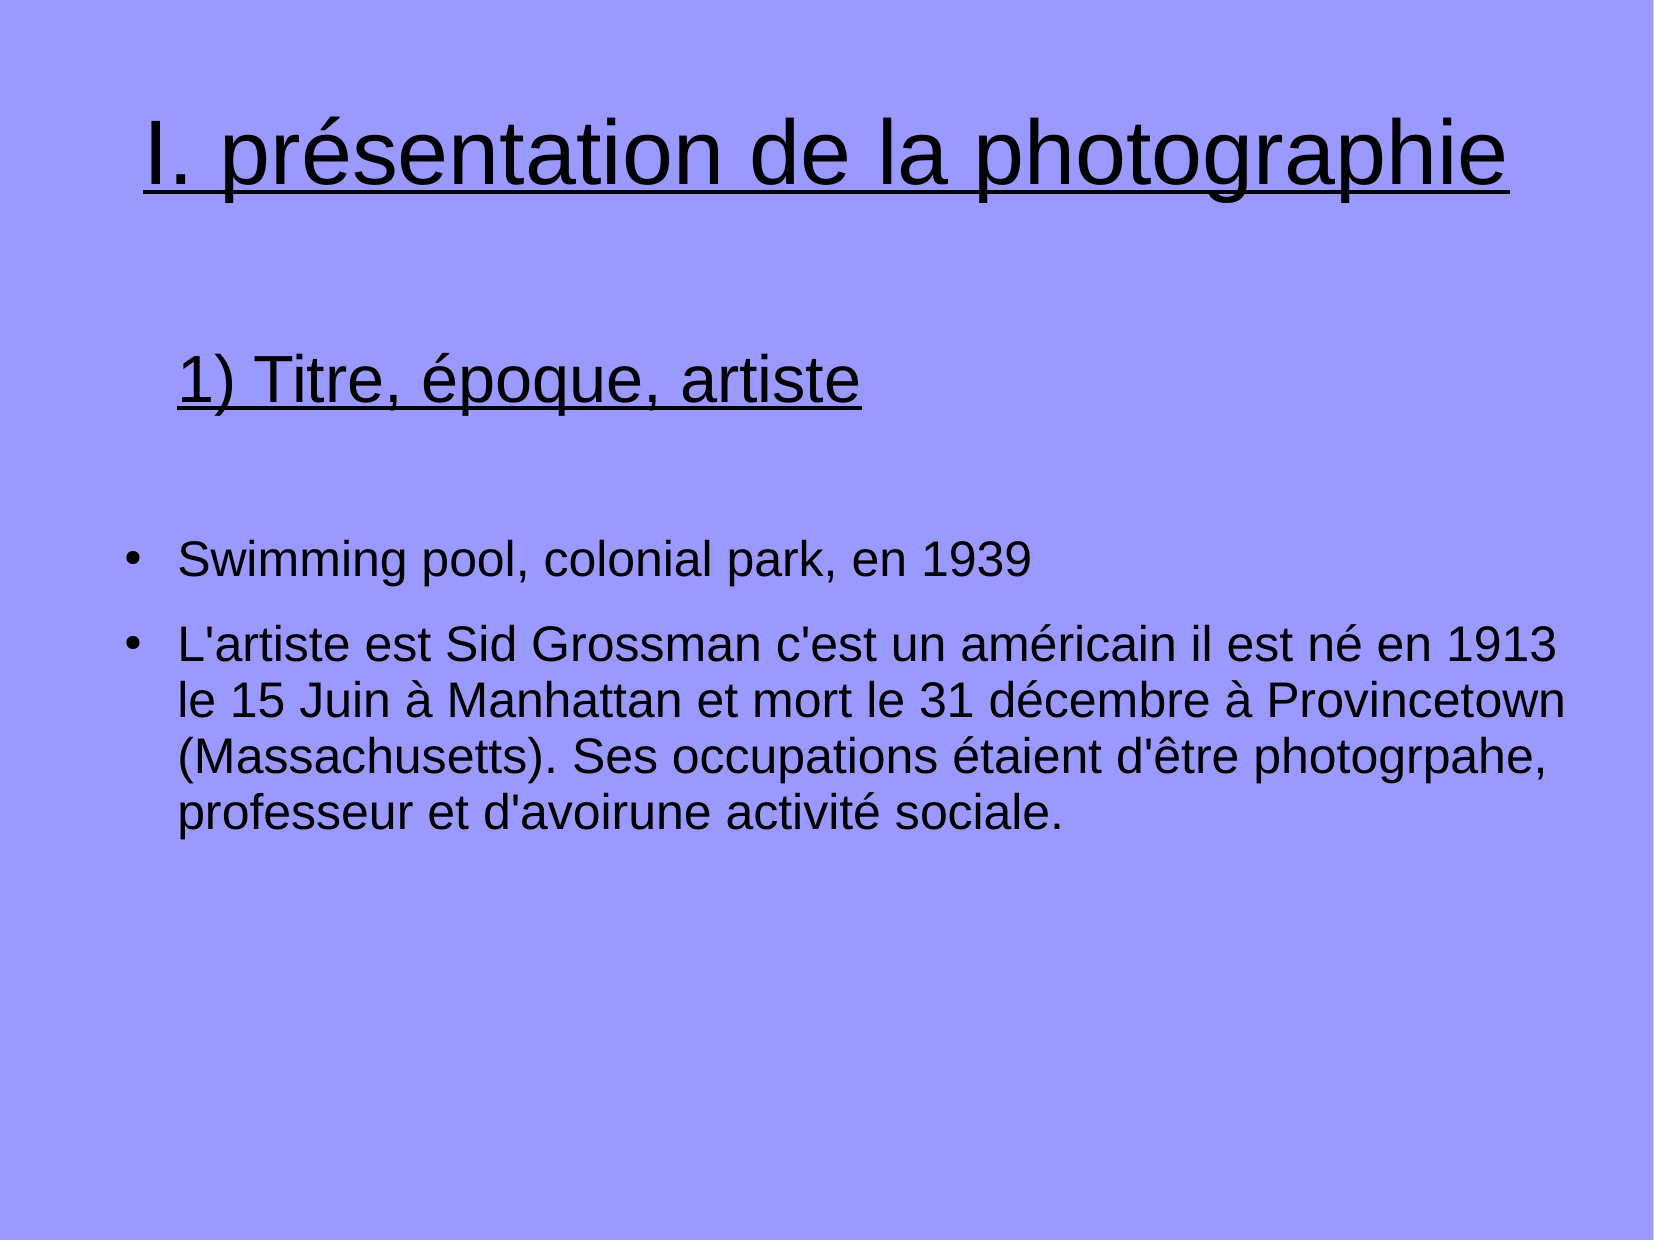

# I. présentation de la photographie
1) Titre, époque, artiste
Swimming pool, colonial park, en 1939
L'artiste est Sid Grossman c'est un américain il est né en 1913 le 15 Juin à Manhattan et mort le 31 décembre à Provincetown (Massachusetts). Ses occupations étaient d'être photogrpahe, professeur et d'avoirune activité sociale.